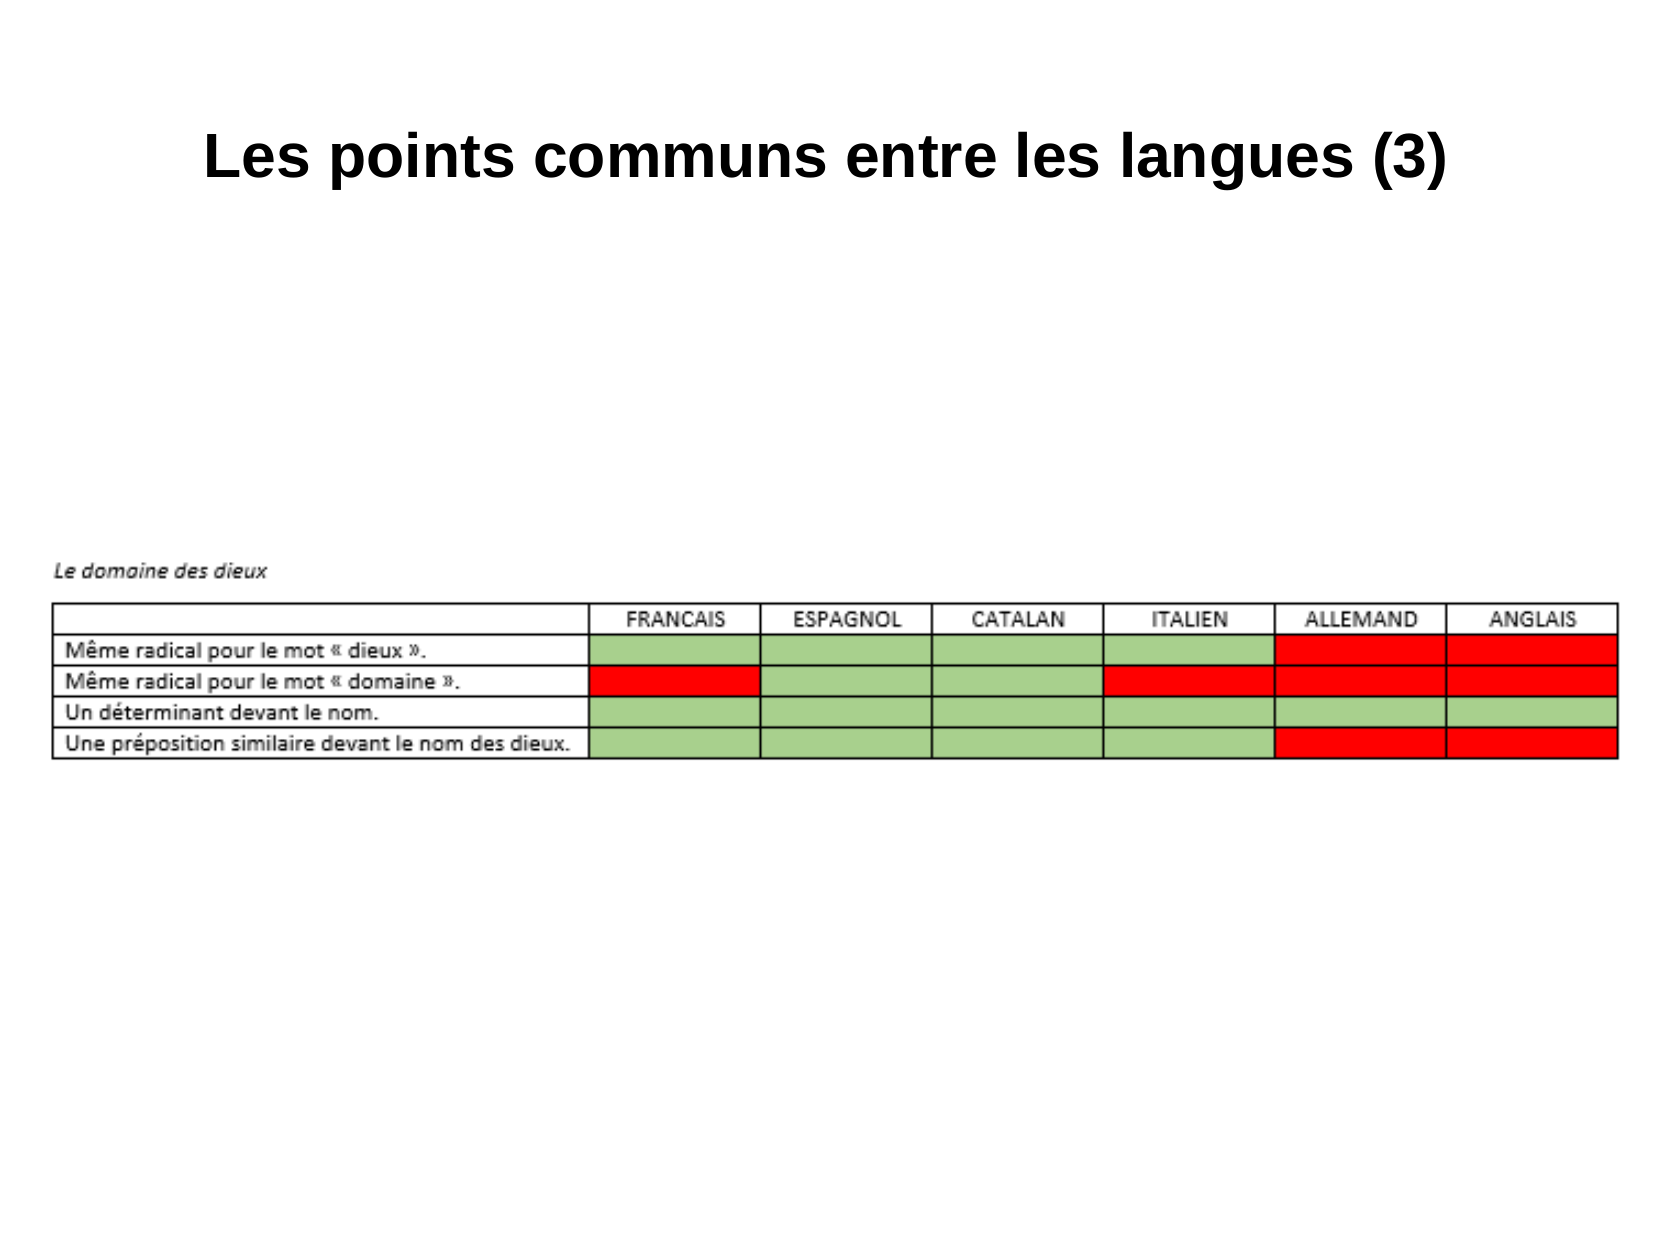

# Les points communs entre les langues (3)